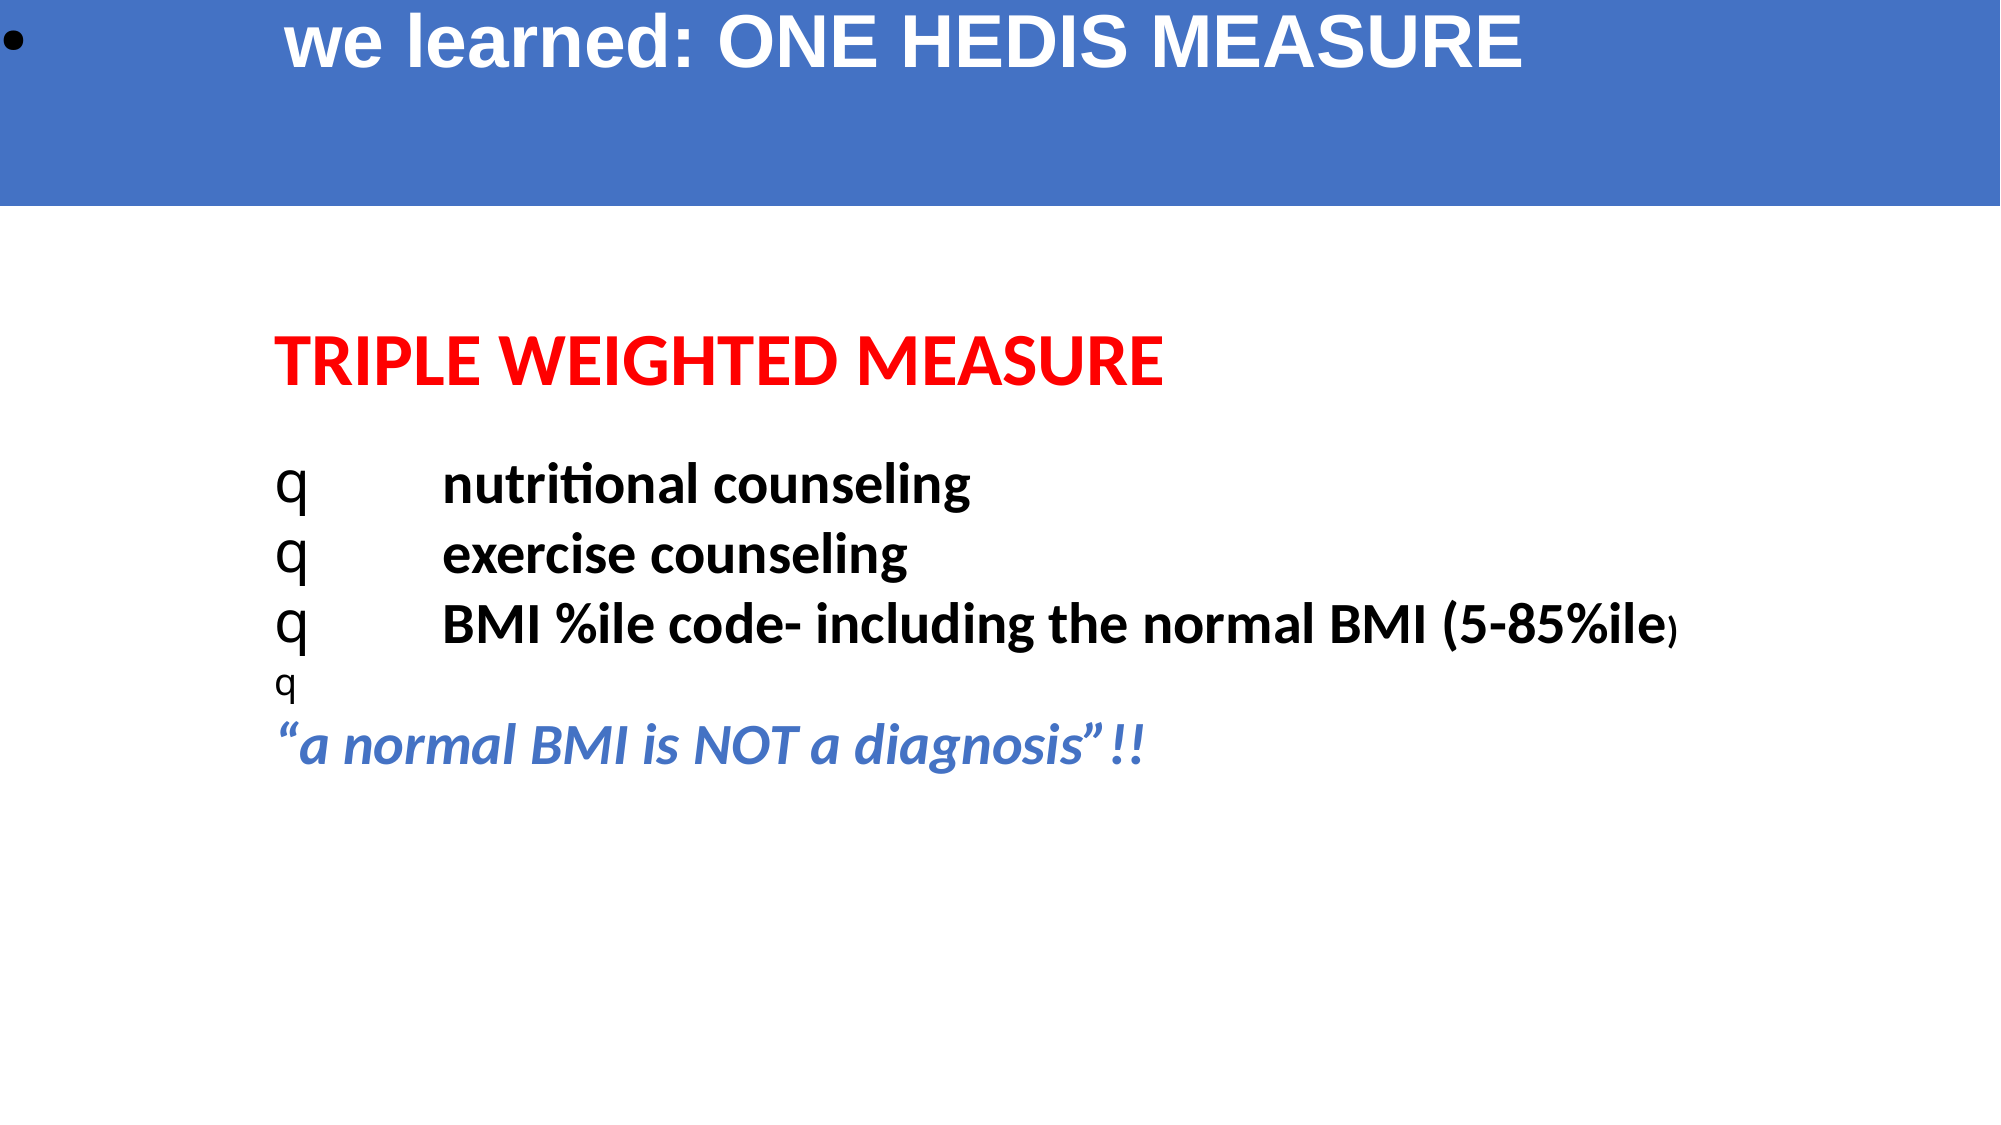

| we learned: ONE HEDIS MEASURE |
| --- |
TRIPLE WEIGHTED MEASURE
	nutritional counseling
	exercise counseling
	BMI %ile code- including the normal BMI (5-85%ile)
“a normal BMI is NOT a diagnosis”!!